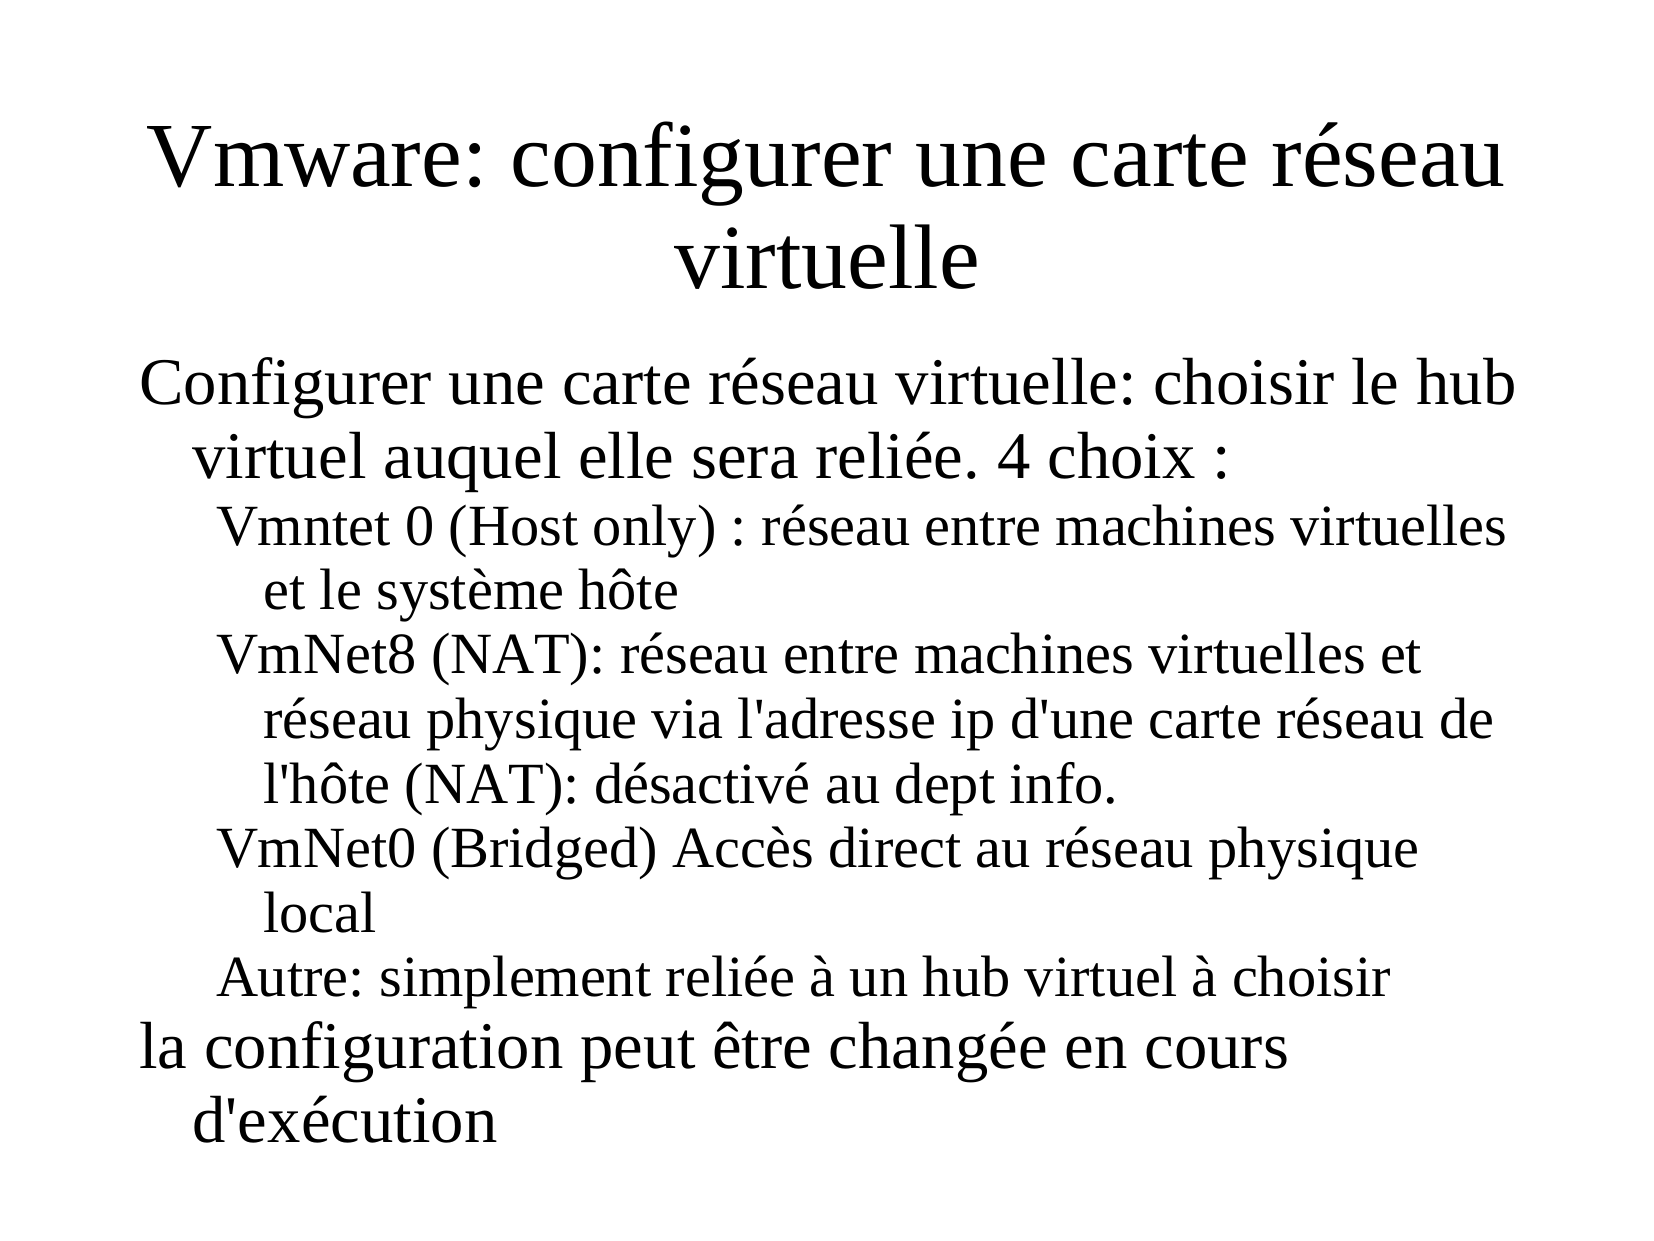

# Vmware: configurer une carte réseau virtuelle
Configurer une carte réseau virtuelle: choisir le hub virtuel auquel elle sera reliée. 4 choix :
Vmntet 0 (Host only) : réseau entre machines virtuelles et le système hôte
VmNet8 (NAT): réseau entre machines virtuelles et réseau physique via l'adresse ip d'une carte réseau de l'hôte (NAT): désactivé au dept info.
VmNet0 (Bridged) Accès direct au réseau physique local
Autre: simplement reliée à un hub virtuel à choisir
la configuration peut être changée en cours d'exécution